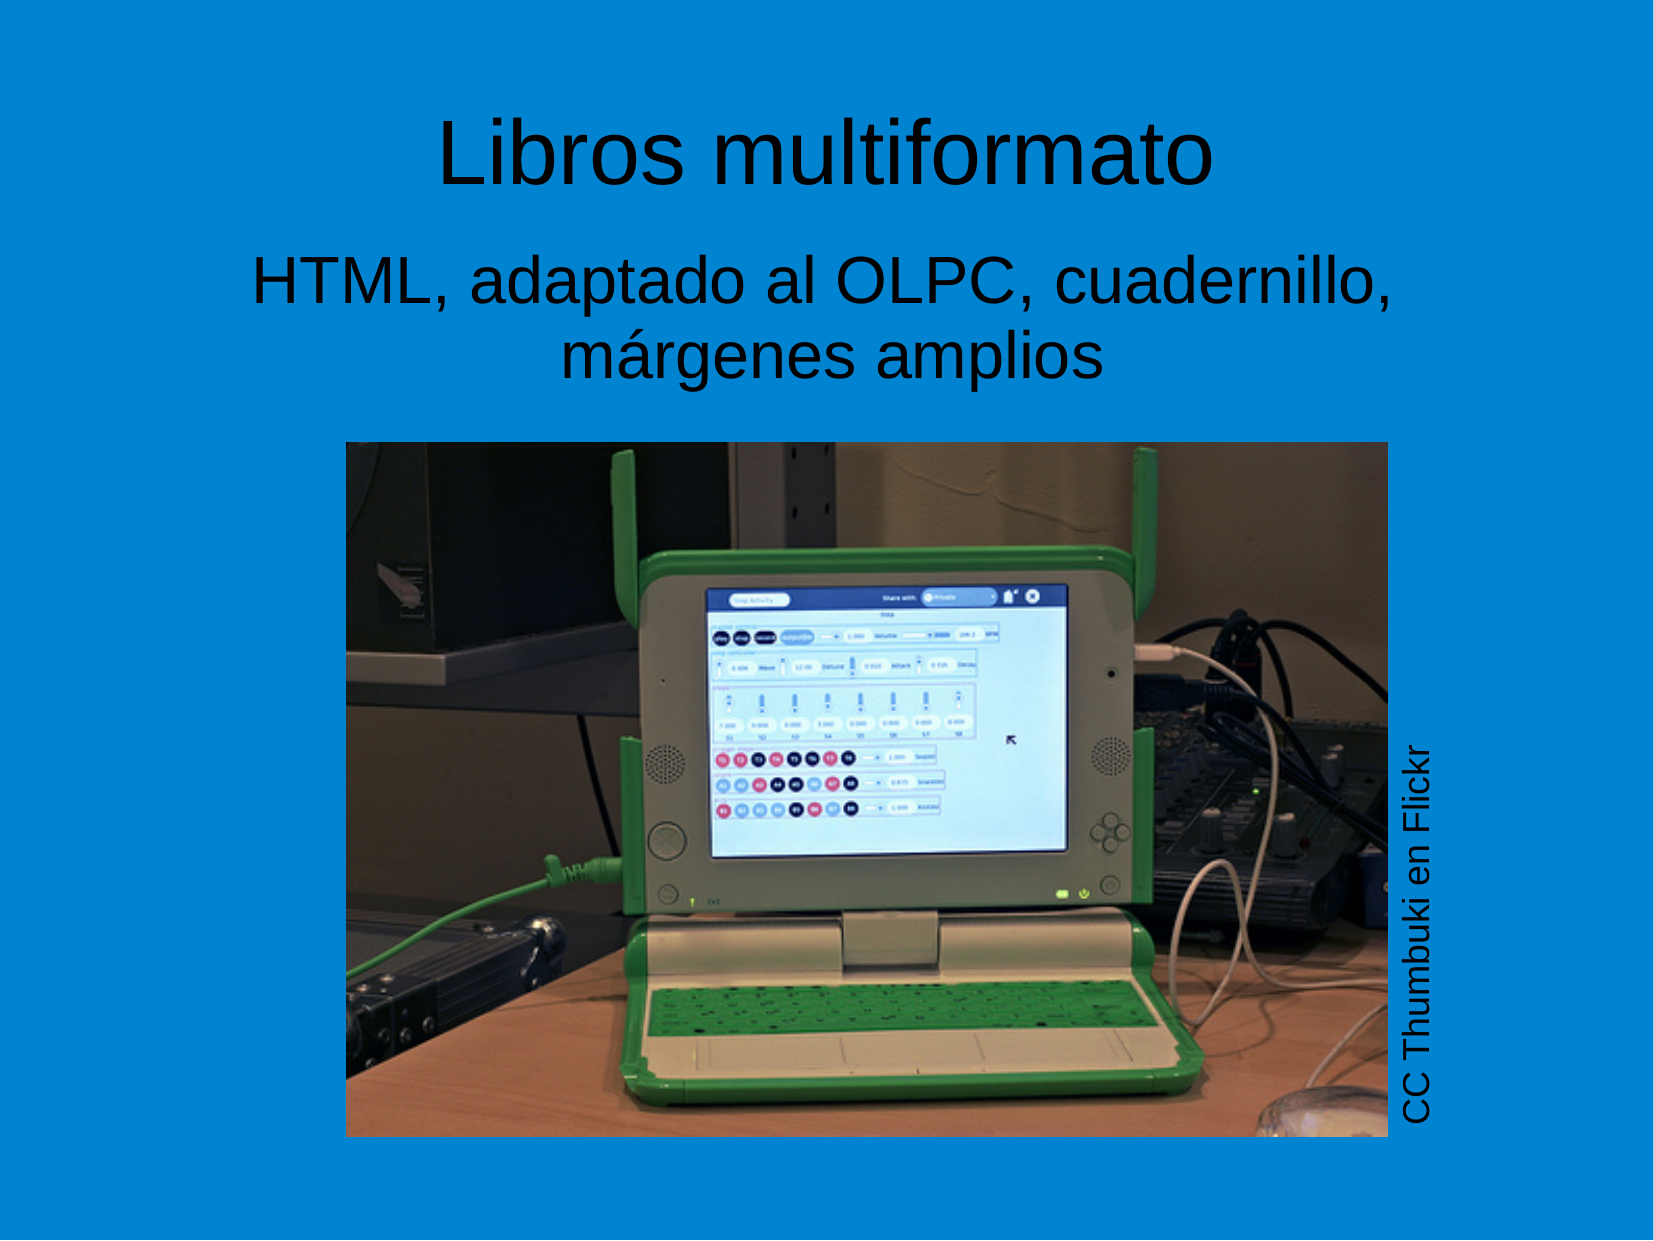

# Libros multiformato
HTML, adaptado al OLPC, cuadernillo,
márgenes amplios
CC Thumbuki en Flickr